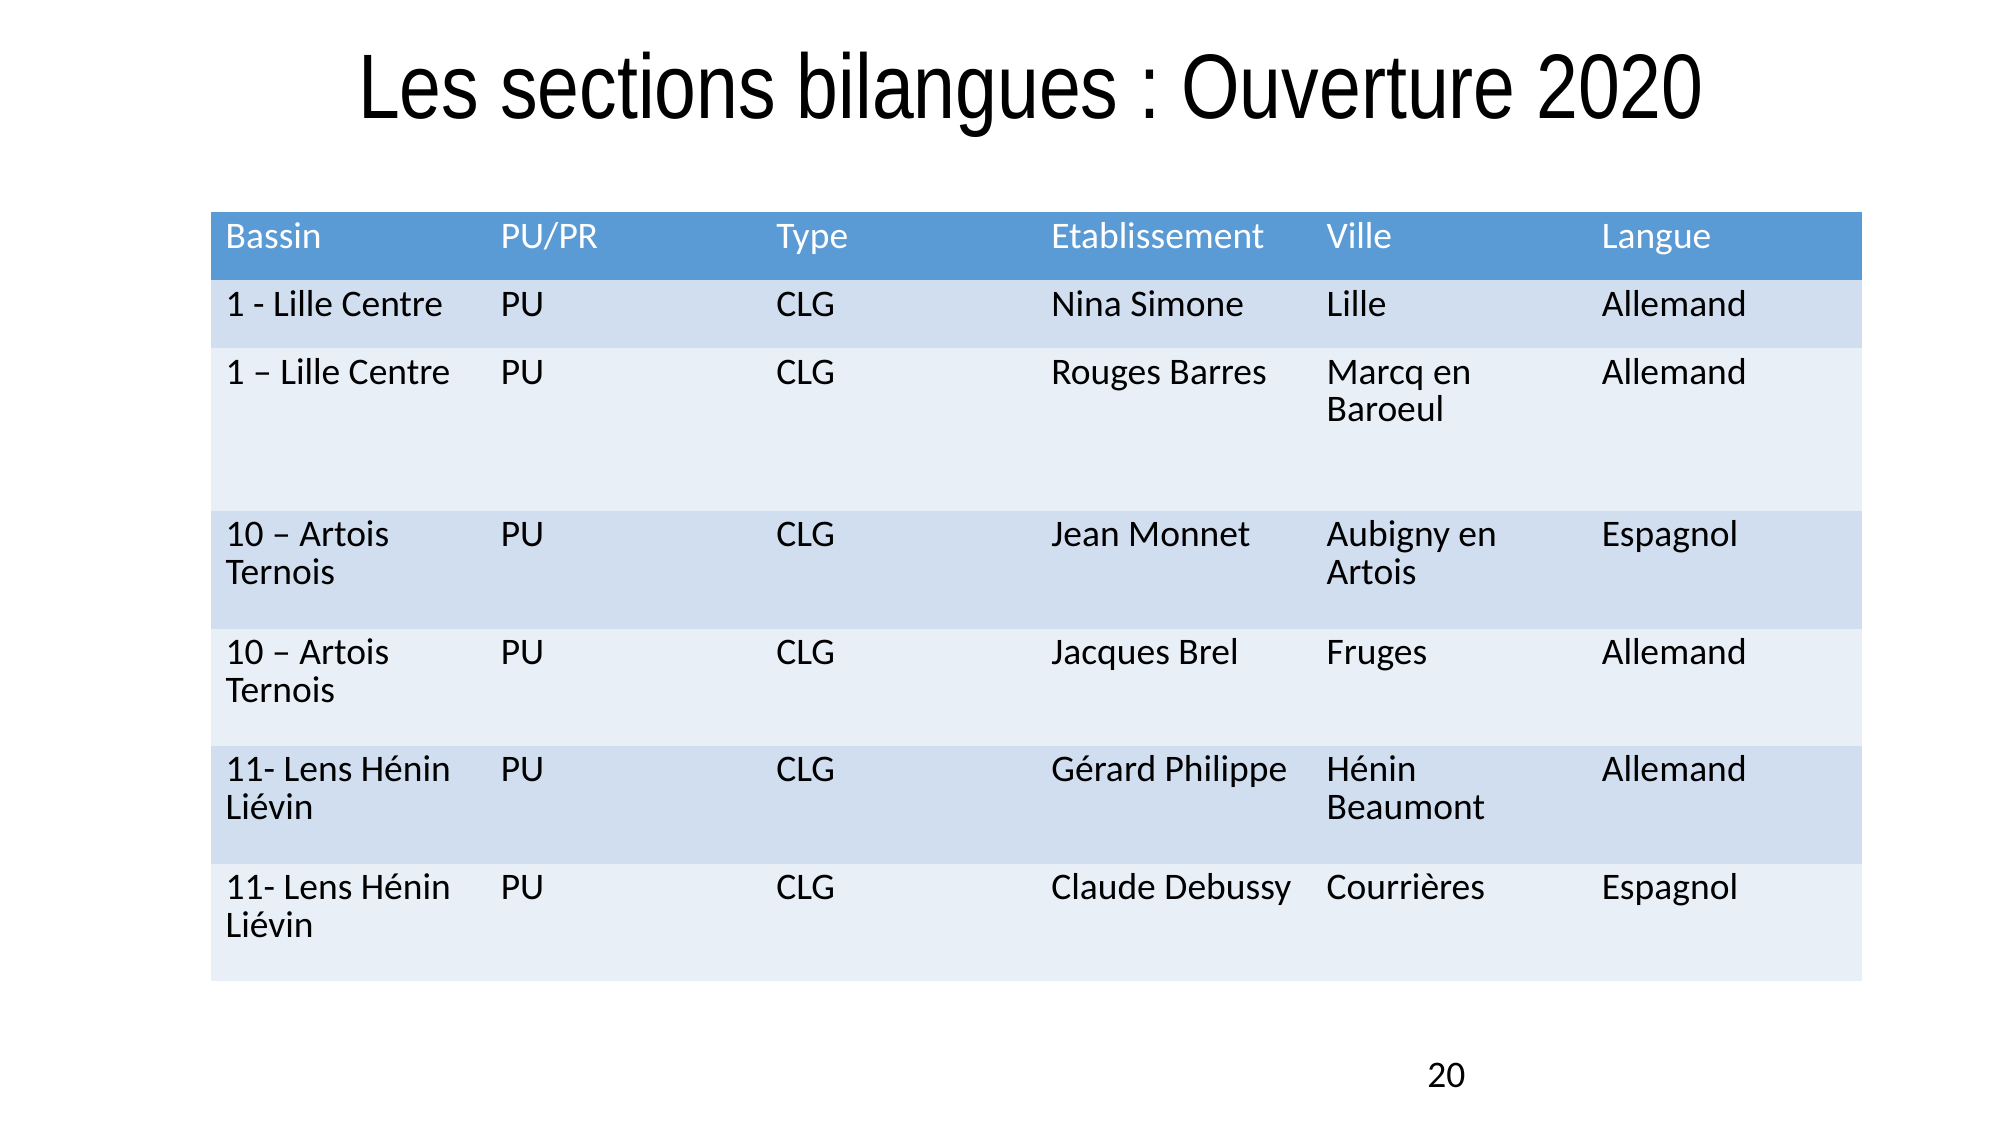

# Les sections bilangues : Ouverture 2020
| Bassin | PU/PR | Type | Etablissement | Ville | Langue |
| --- | --- | --- | --- | --- | --- |
| 1 - Lille Centre | PU | CLG | Nina Simone | Lille | Allemand |
| 1 – Lille Centre | PU | CLG | Rouges Barres | Marcq en Baroeul | Allemand |
| 10 – Artois Ternois | PU | CLG | Jean Monnet | Aubigny en Artois | Espagnol |
| 10 – Artois Ternois | PU | CLG | Jacques Brel | Fruges | Allemand |
| 11- Lens Hénin Liévin | PU | CLG | Gérard Philippe | Hénin Beaumont | Allemand |
| 11- Lens Hénin Liévin | PU | CLG | Claude Debussy | Courrières | Espagnol |